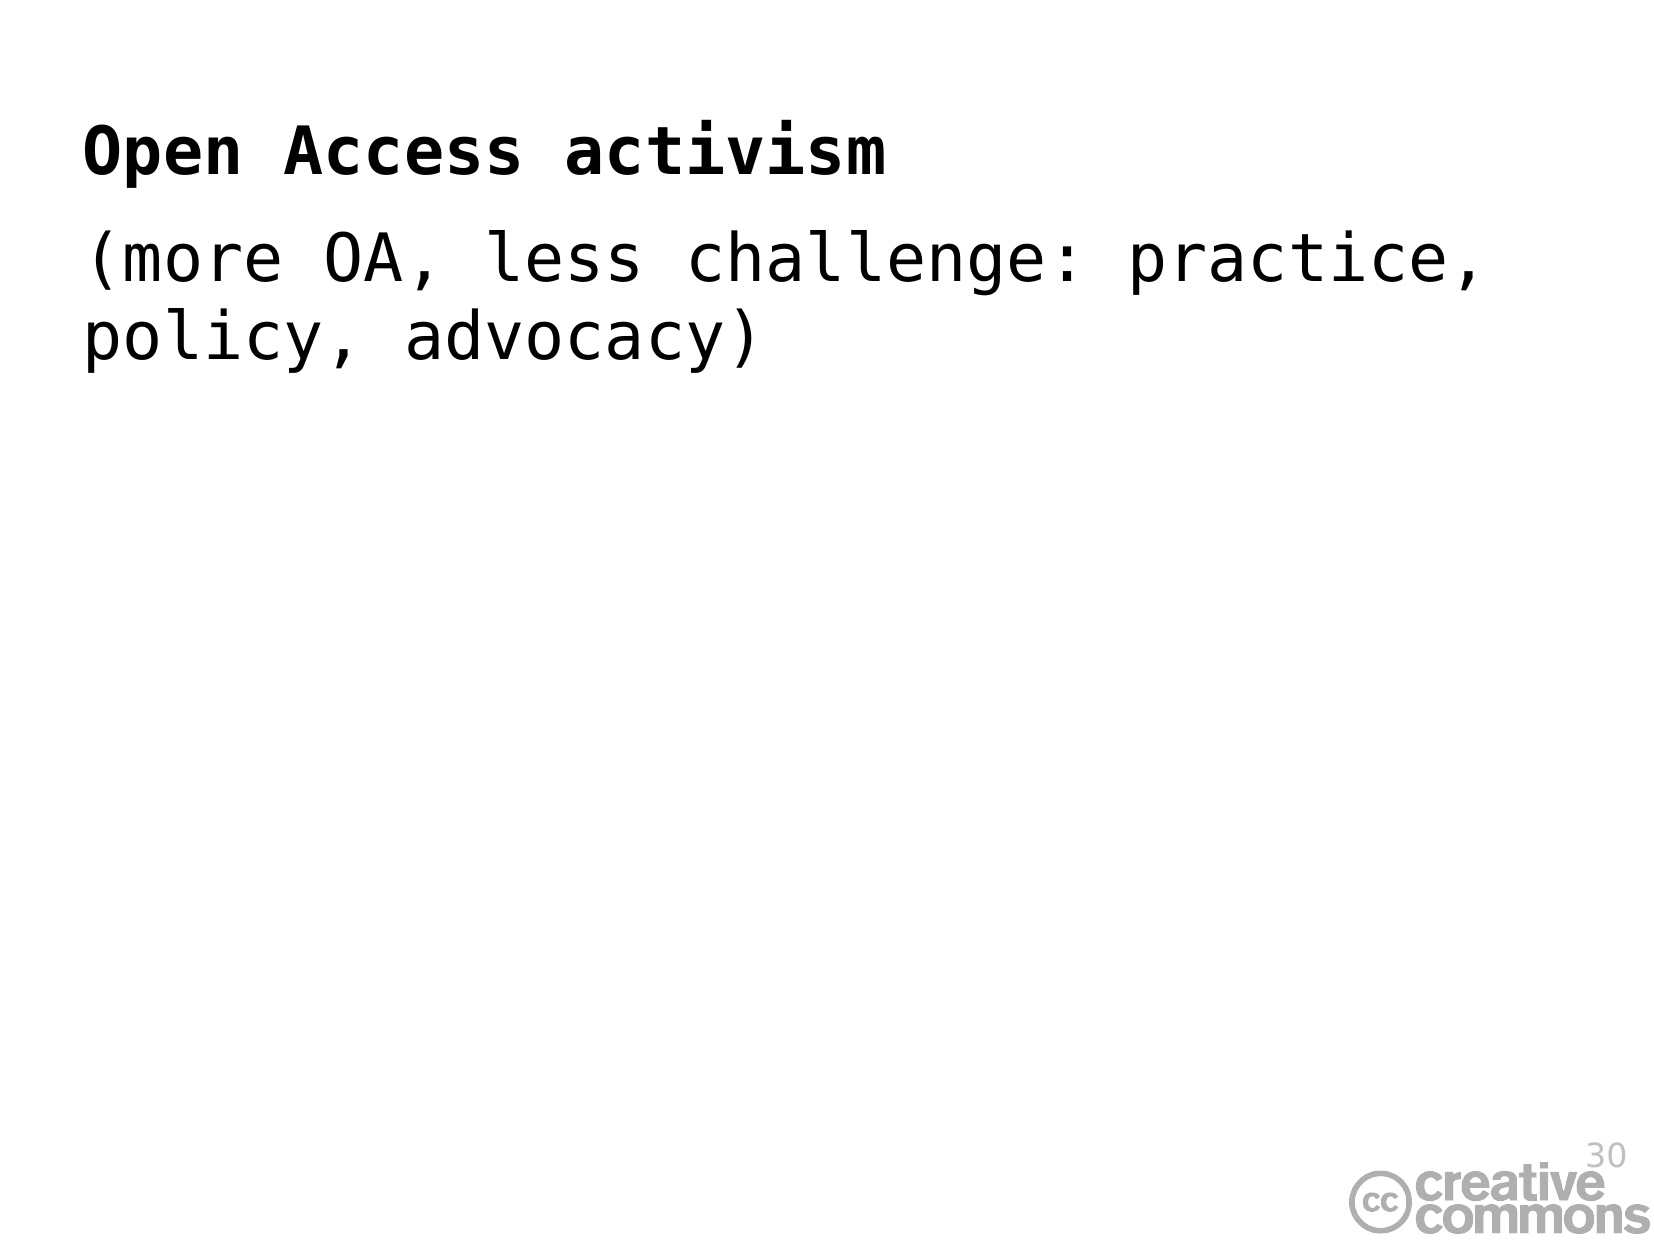

# Open Access activism
(more OA, less challenge: practice, policy, advocacy)